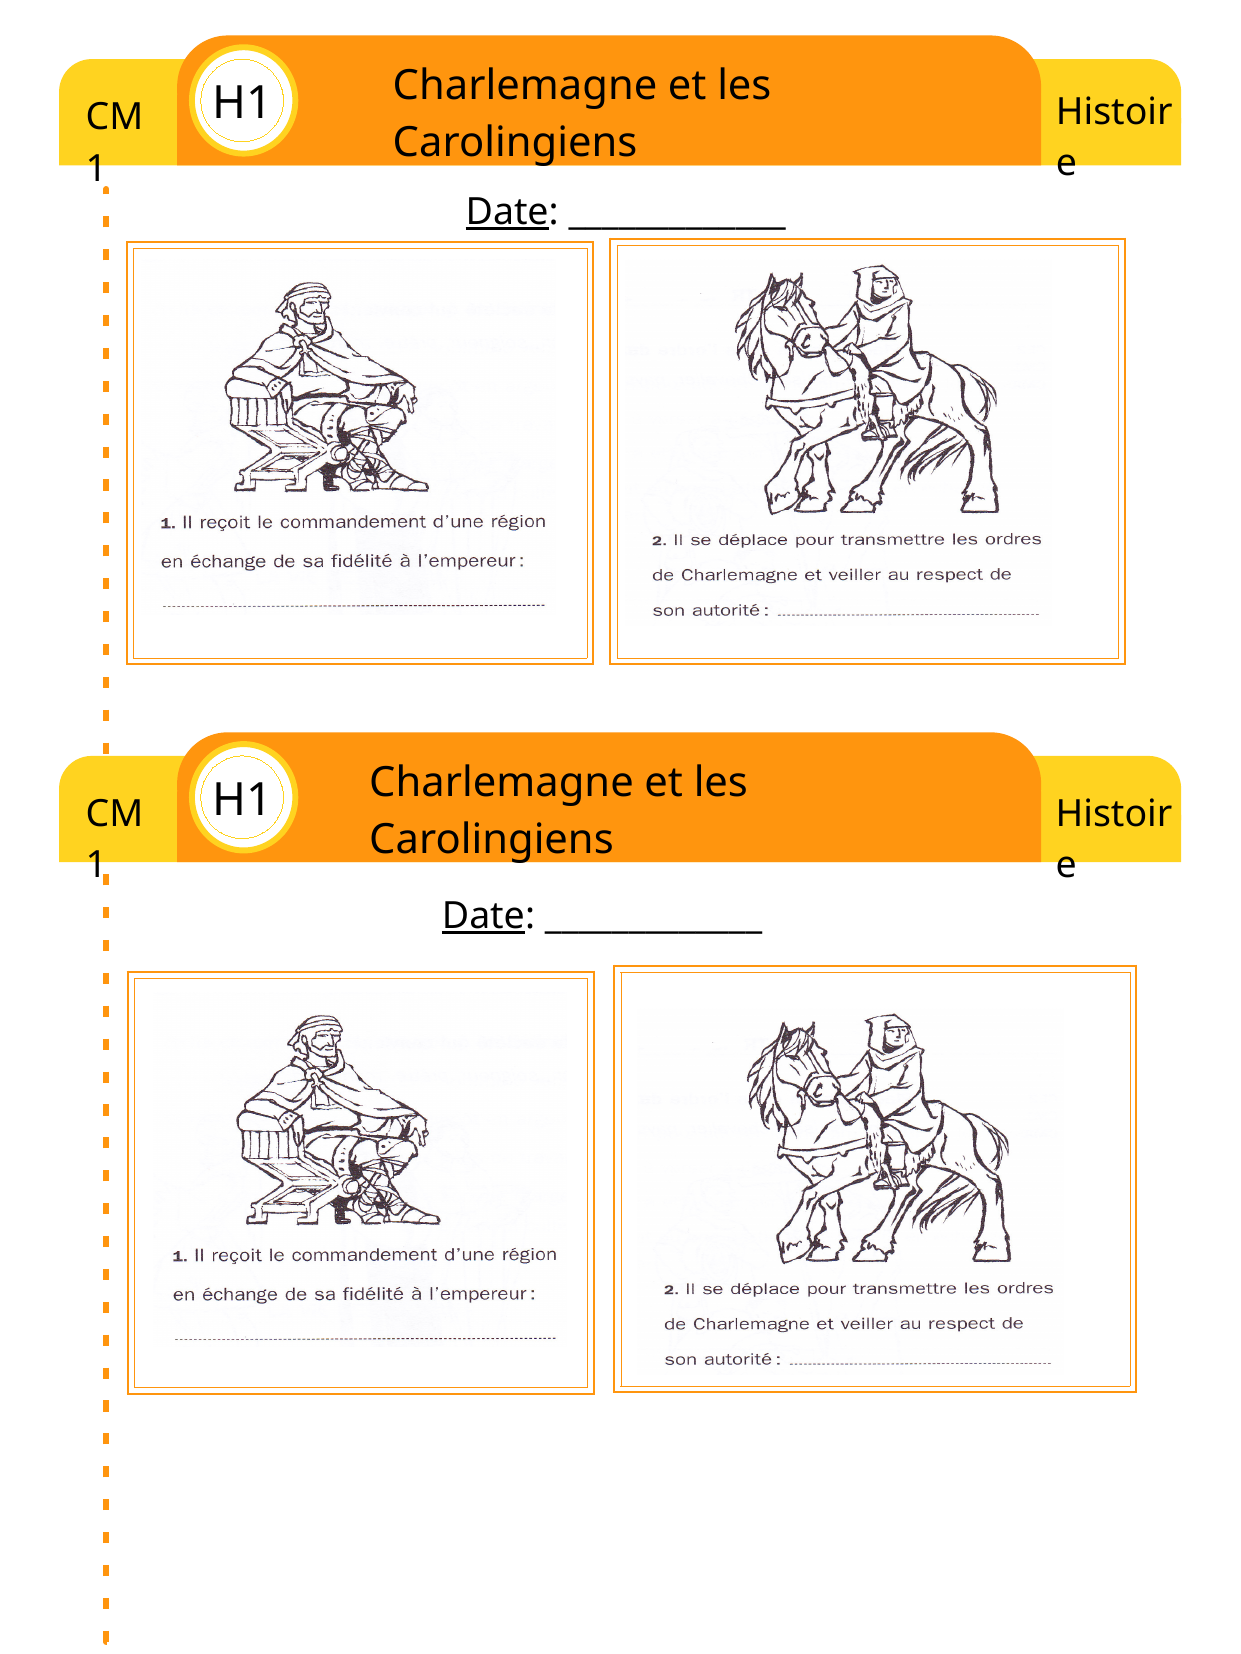

Charlemagne et les Carolingiens
H1
Histoire
CM1
Date: _____________
| |
| --- |
| |
| --- |
Charlemagne et les Carolingiens
H1
CM1
Histoire
Date: _____________
| |
| --- |
| |
| --- |